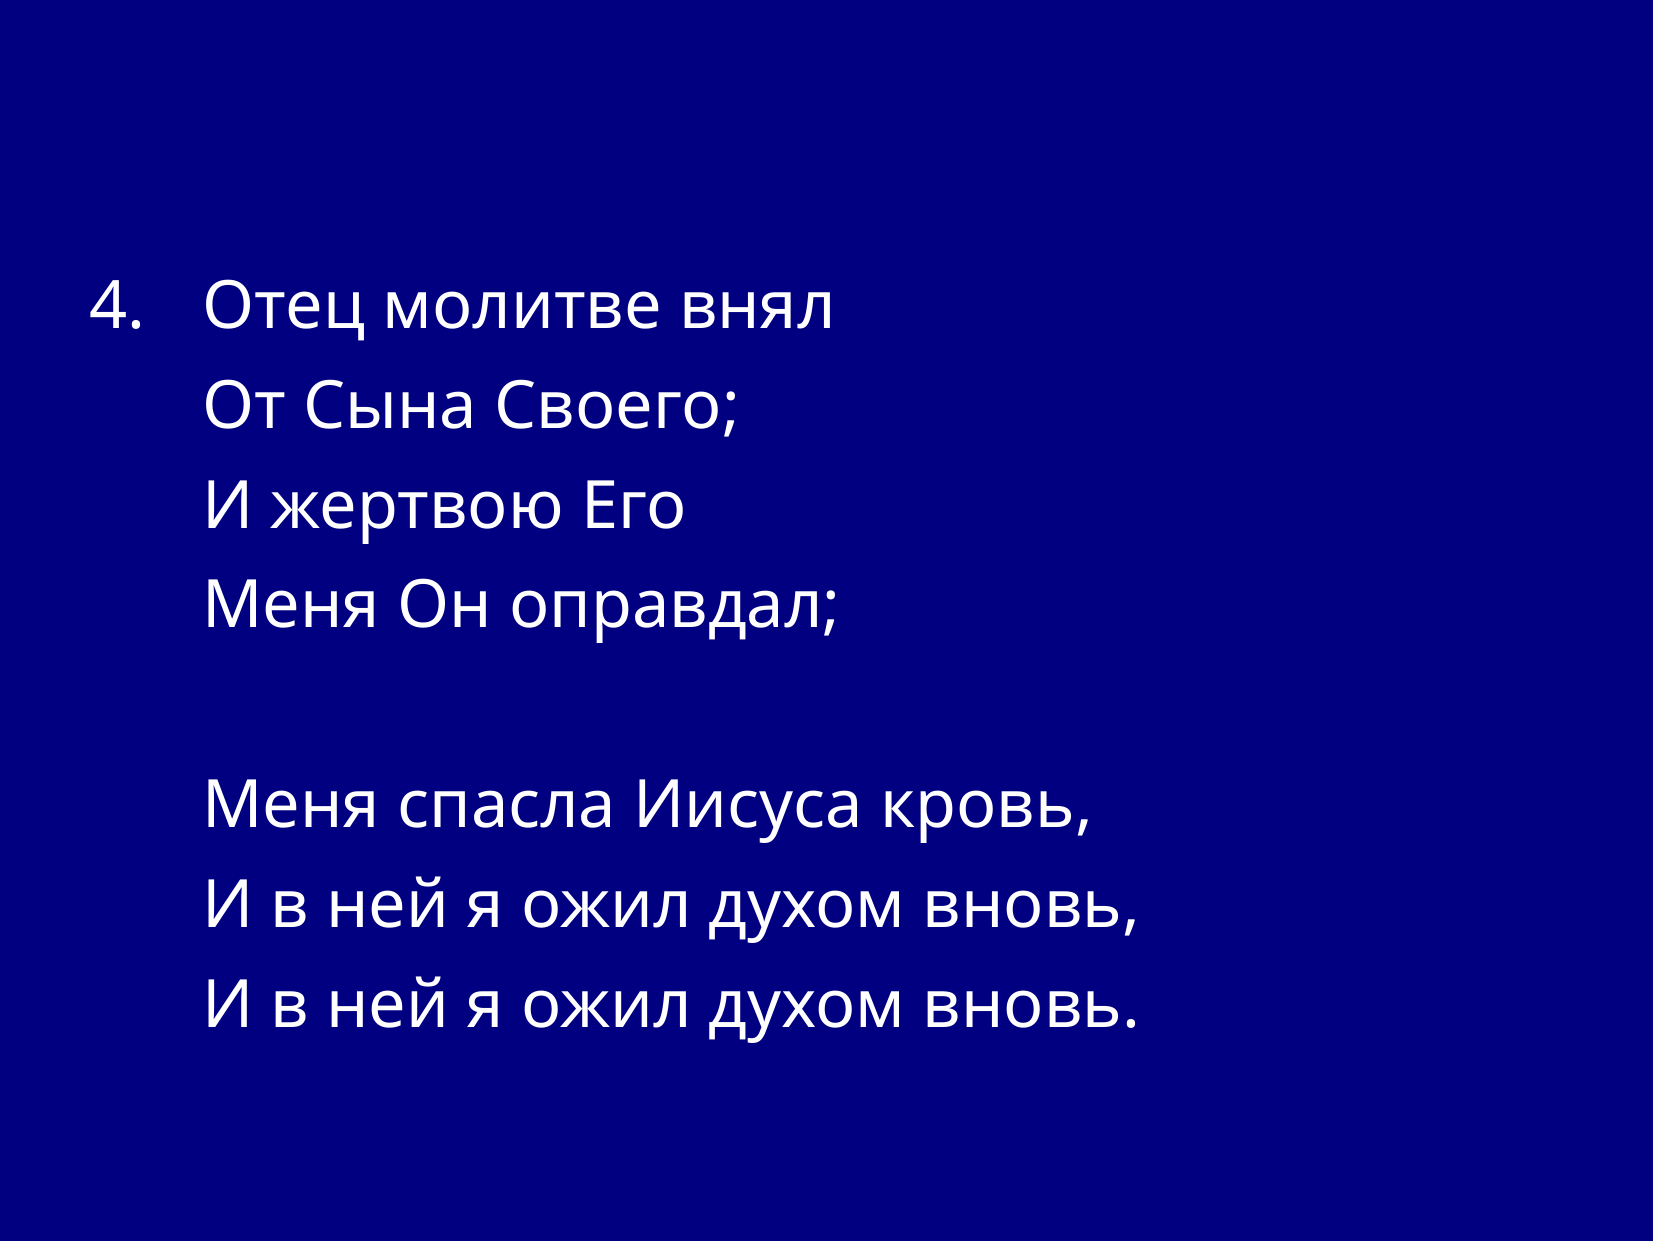

4.	Отец молитве внял
	От Сына Своего;
	И жертвою Его
	Меня Он оправдал;
	Меня спасла Иисуса кровь,
	И в ней я ожил духом вновь,
	И в ней я ожил духом вновь.